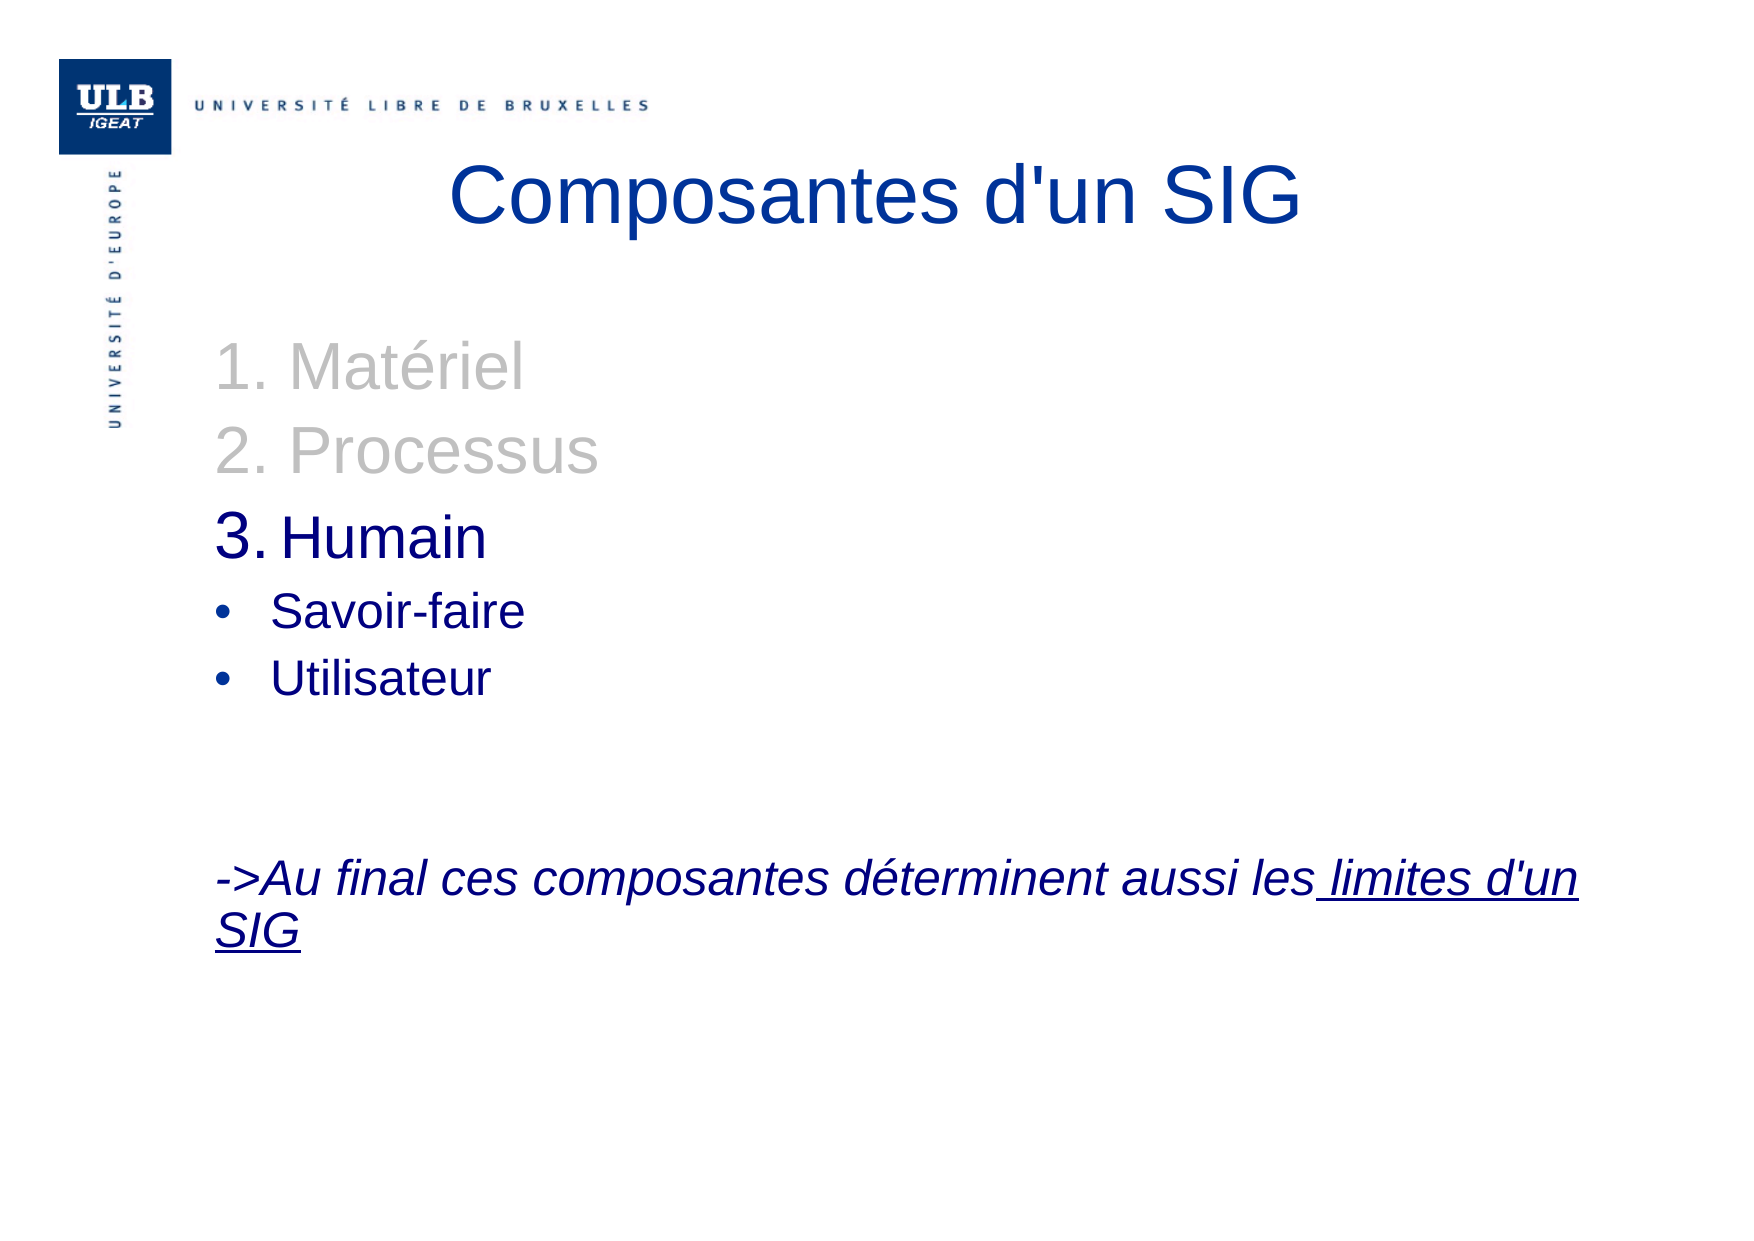

# Composantes d'un SIG
1. Matériel
2. Processus
3. Humain
Savoir-faire
Utilisateur
->Au final ces composantes déterminent aussi les limites d'un SIG